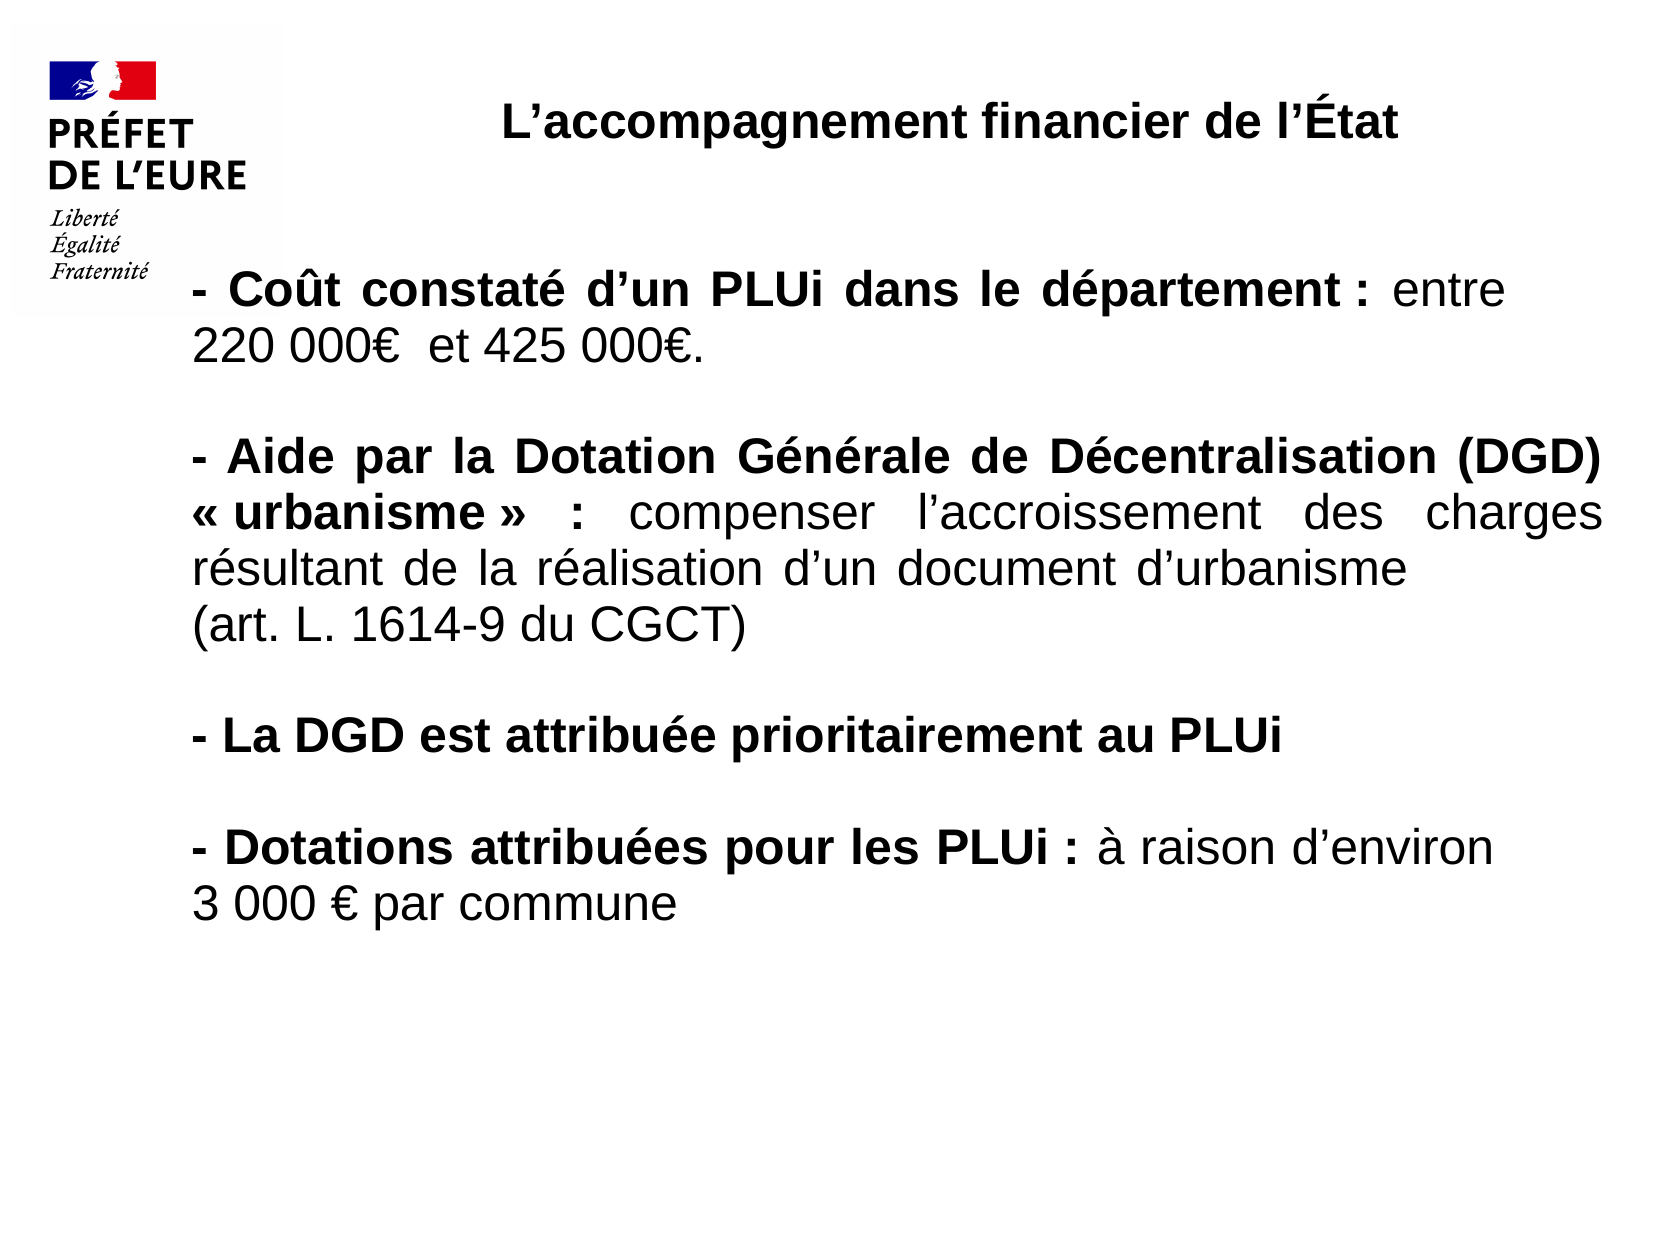

L’accompagnement financier de l’État
- Coût constaté d’un PLUi dans le département : entre 220 000€ et 425 000€.
- Aide par la Dotation Générale de Décentralisation (DGD) « urbanisme » : compenser l’accroissement des charges résultant de la réalisation d’un document d’urbanisme (art. L. 1614-9 du CGCT)
- La DGD est attribuée prioritairement au PLUi
- Dotations attribuées pour les PLUi : à raison d’environ 3 000 € par commune